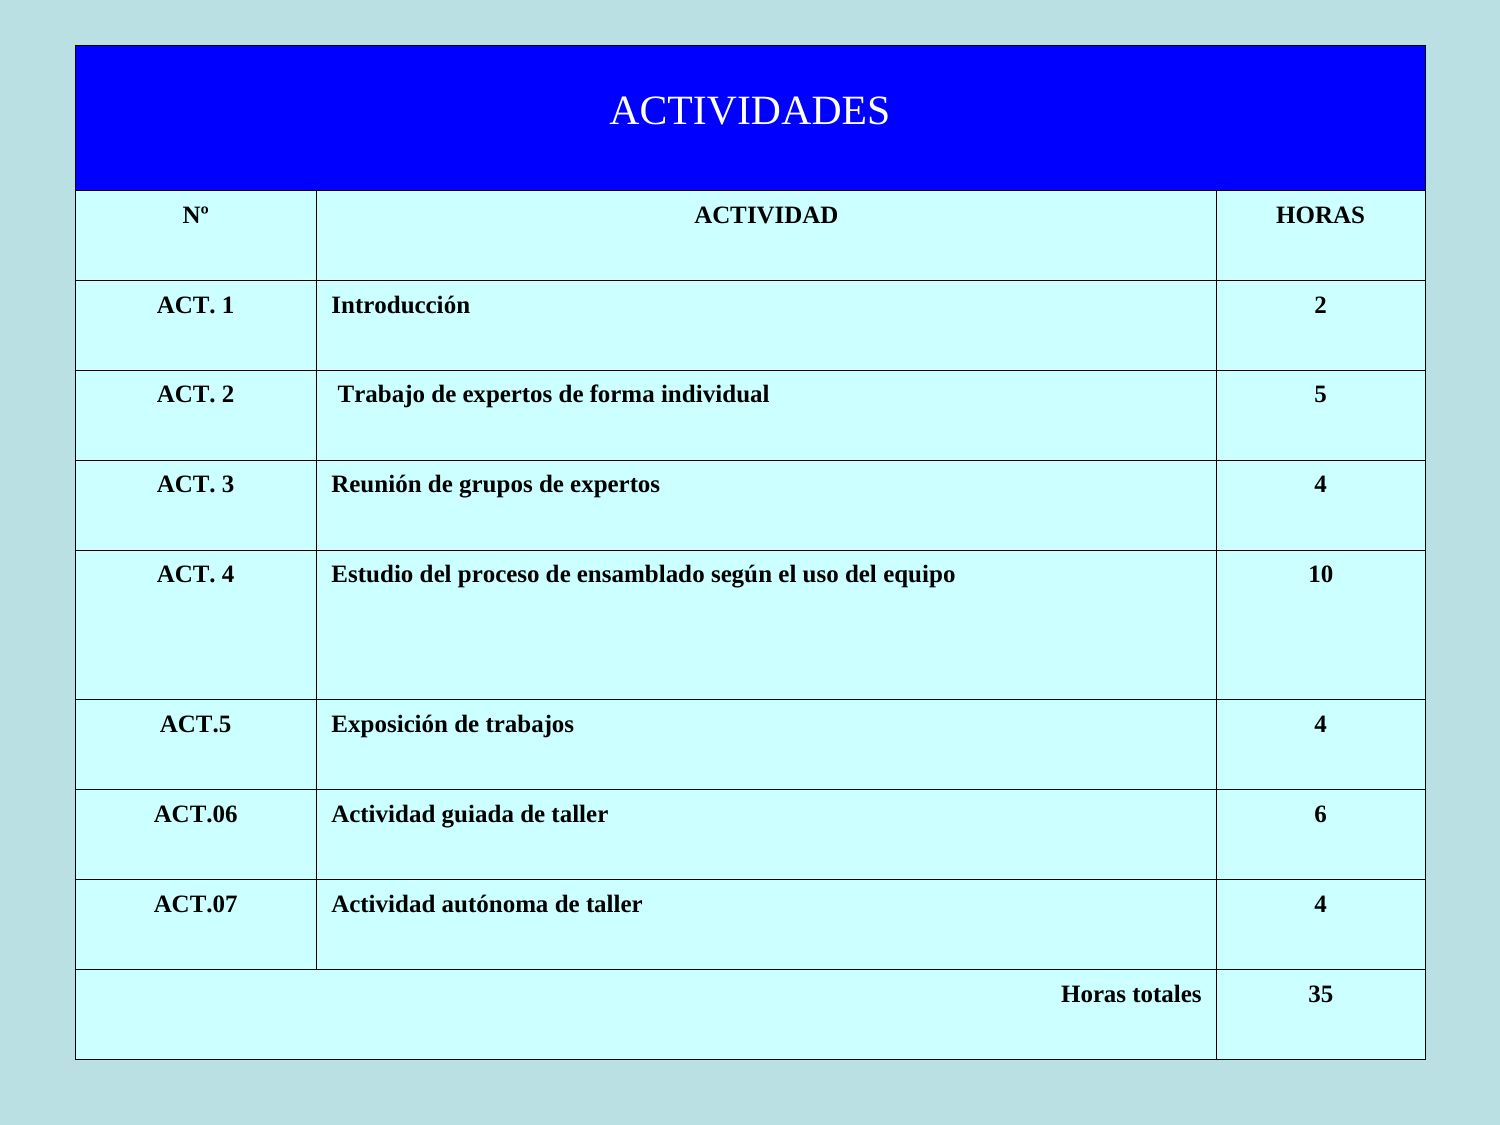

| ACTIVIDADES | | |
| --- | --- | --- |
| Nº | ACTIVIDAD | HORAS |
| ACT. 1 | Introducción | 2 |
| ACT. 2 | Trabajo de expertos de forma individual | 5 |
| ACT. 3 | Reunión de grupos de expertos | 4 |
| ACT. 4 | Estudio del proceso de ensamblado según el uso del equipo | 10 |
| ACT.5 | Exposición de trabajos | 4 |
| ACT.06 | Actividad guiada de taller | 6 |
| ACT.07 | Actividad autónoma de taller | 4 |
| Horas totales | | 35 |